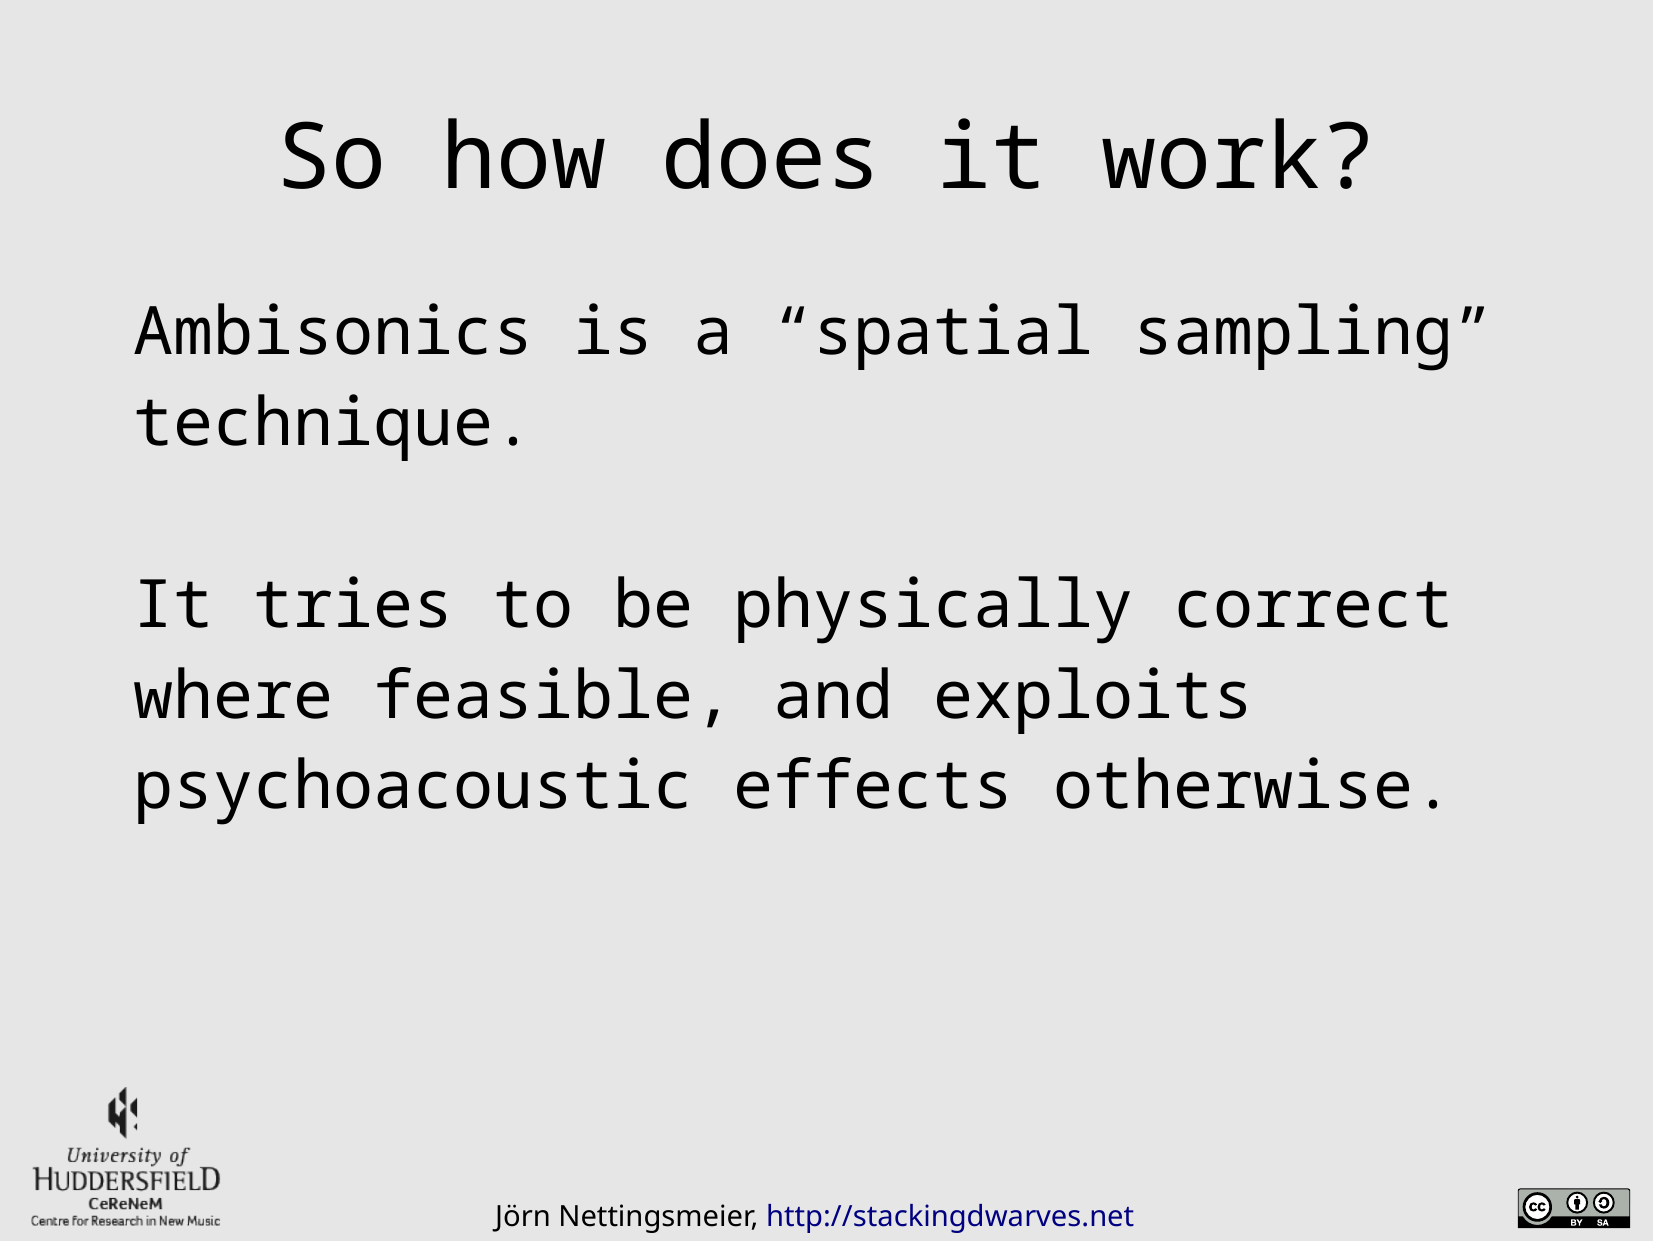

# So how does it work?
Ambisonics is a “spatial sampling” technique.
It tries to be physically correct where feasible, and exploits psychoacoustic effects otherwise.